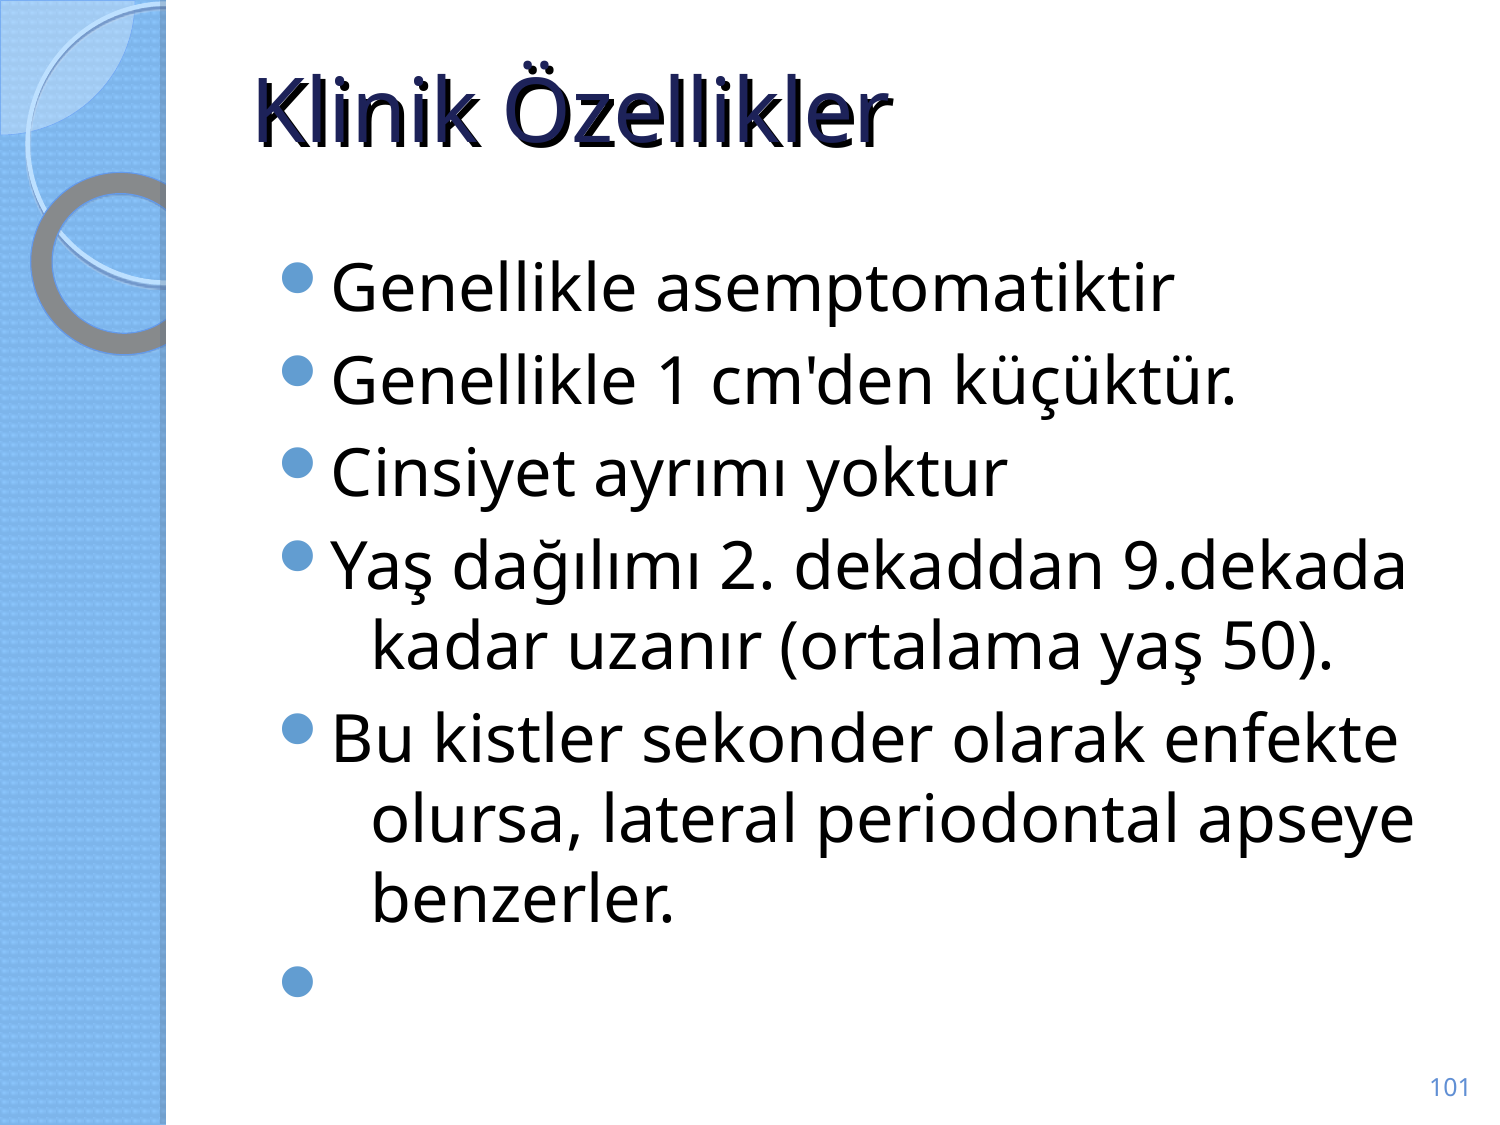

# Klinik Özellikler
Genellikle asemptomatiktir
Genellikle 1 cm'den küçüktür.
Cinsiyet ayrımı yoktur
Yaş dağılımı 2. dekaddan 9.dekada kadar uzanır (ortalama yaş 50).
Bu kistler sekonder olarak enfekte olursa, lateral periodontal apseye benzerler.